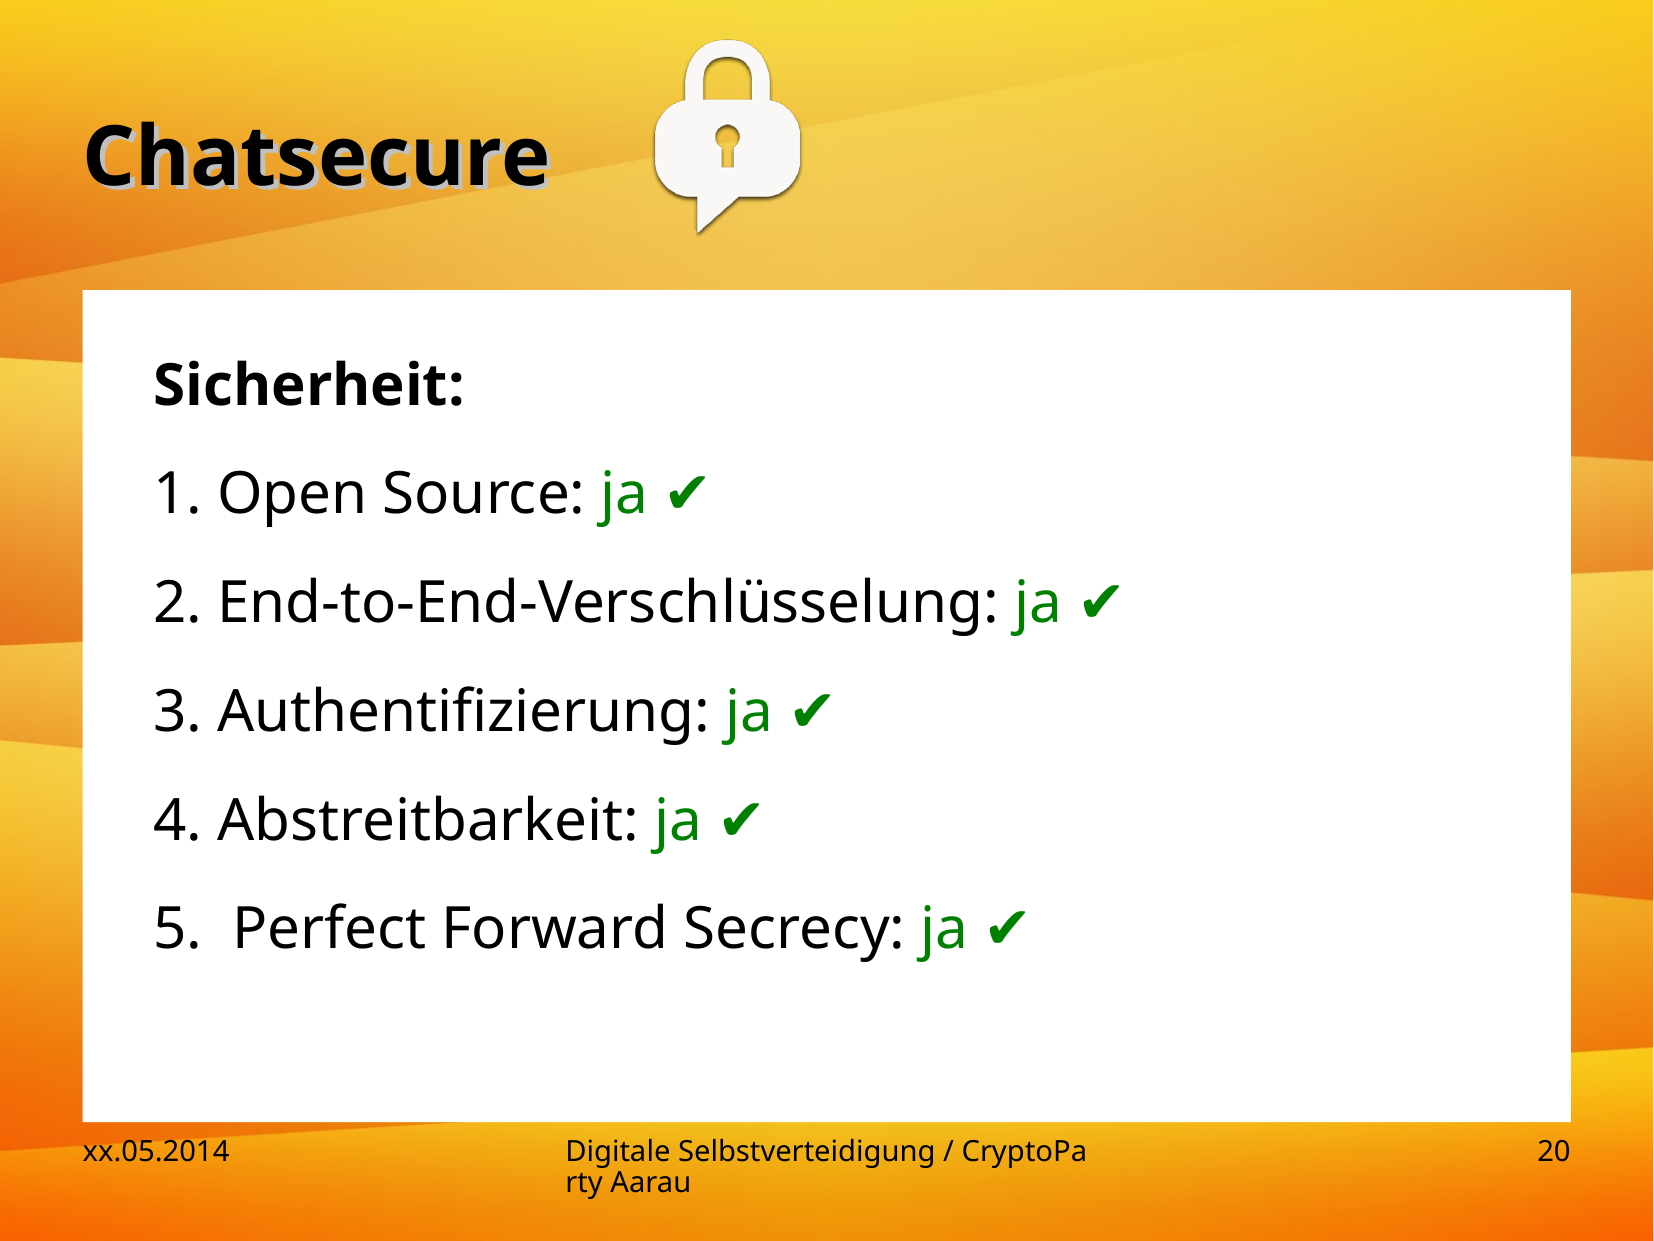

# Chatsecure
Sicherheit:
1. Open Source: ja ✔
2. End-to-End-Verschlüsselung: ja ✔
3. Authentifizierung: ja ✔
4. Abstreitbarkeit: ja ✔
5. Perfect Forward Secrecy: ja ✔
xx.05.2014
Digitale Selbstverteidigung / CryptoParty Aarau
20